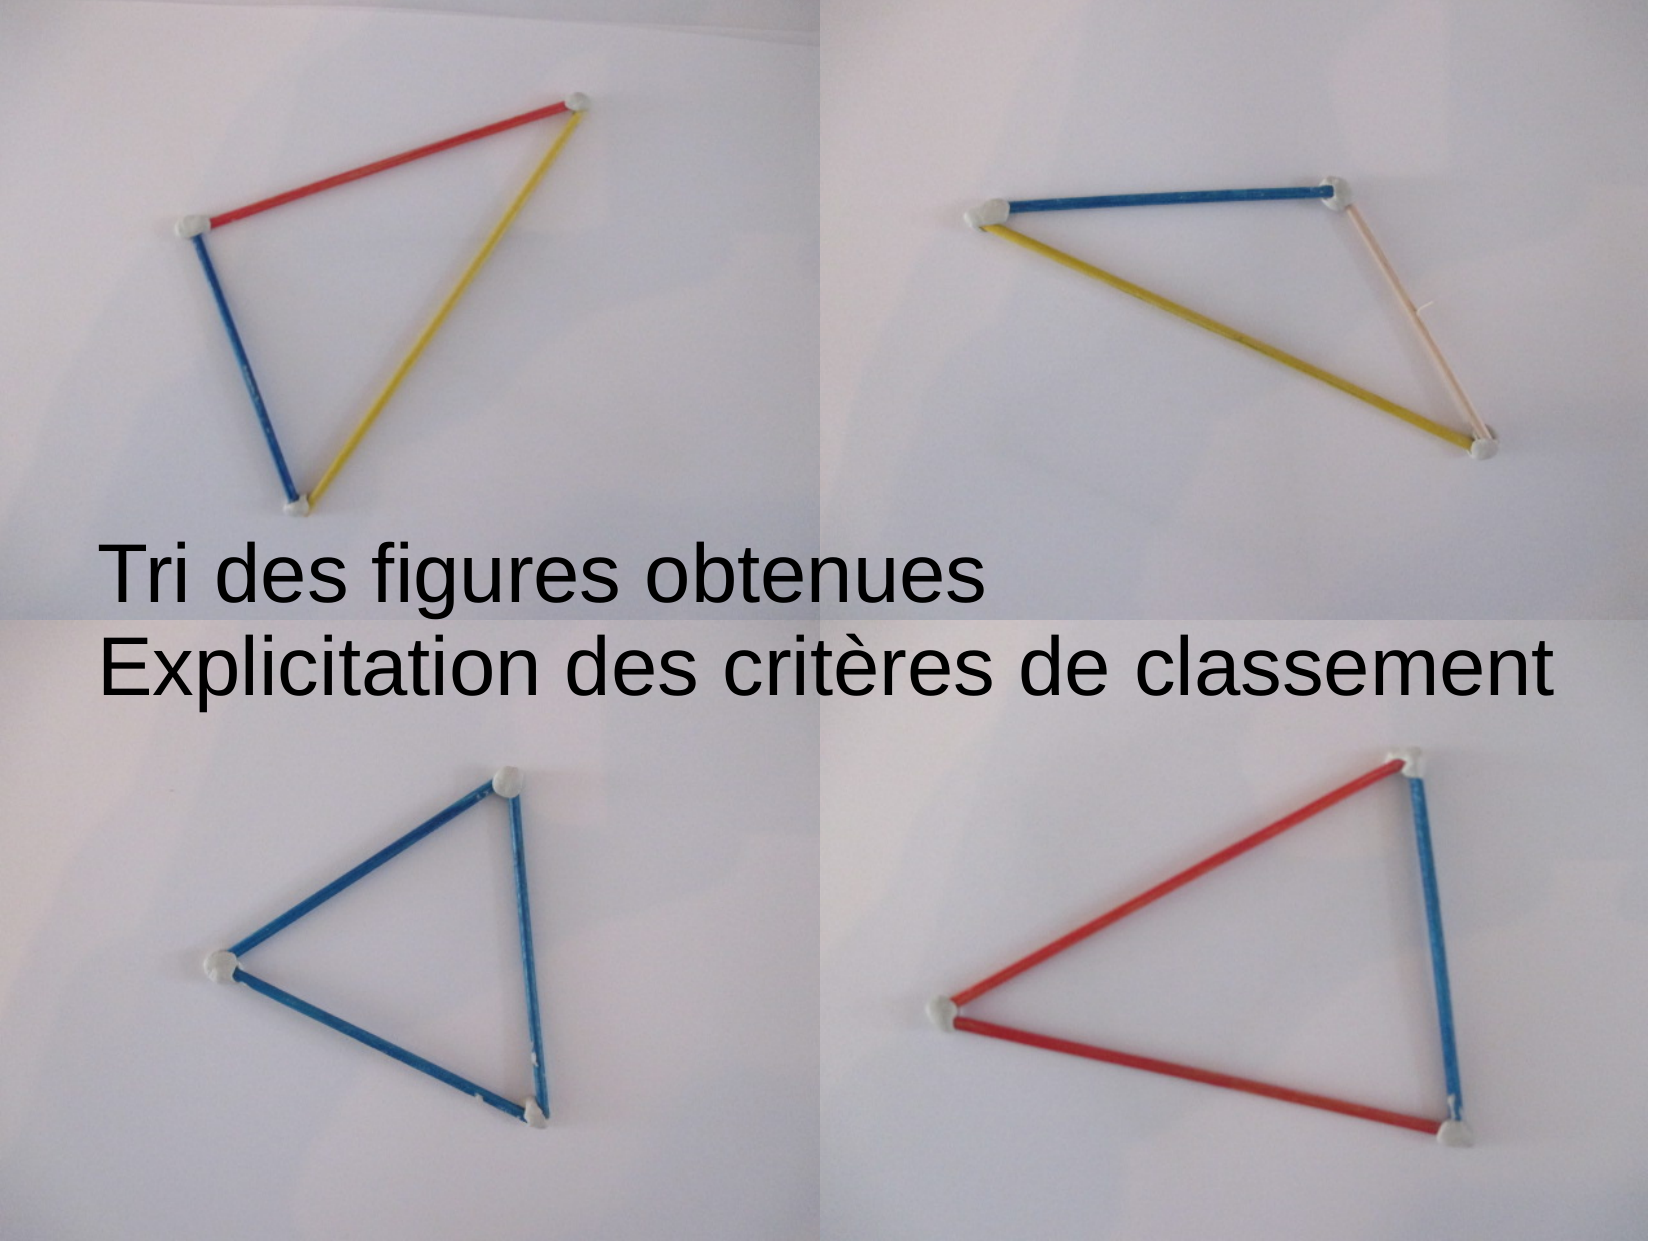

Tri des figures obtenues
Explicitation des critères de classement